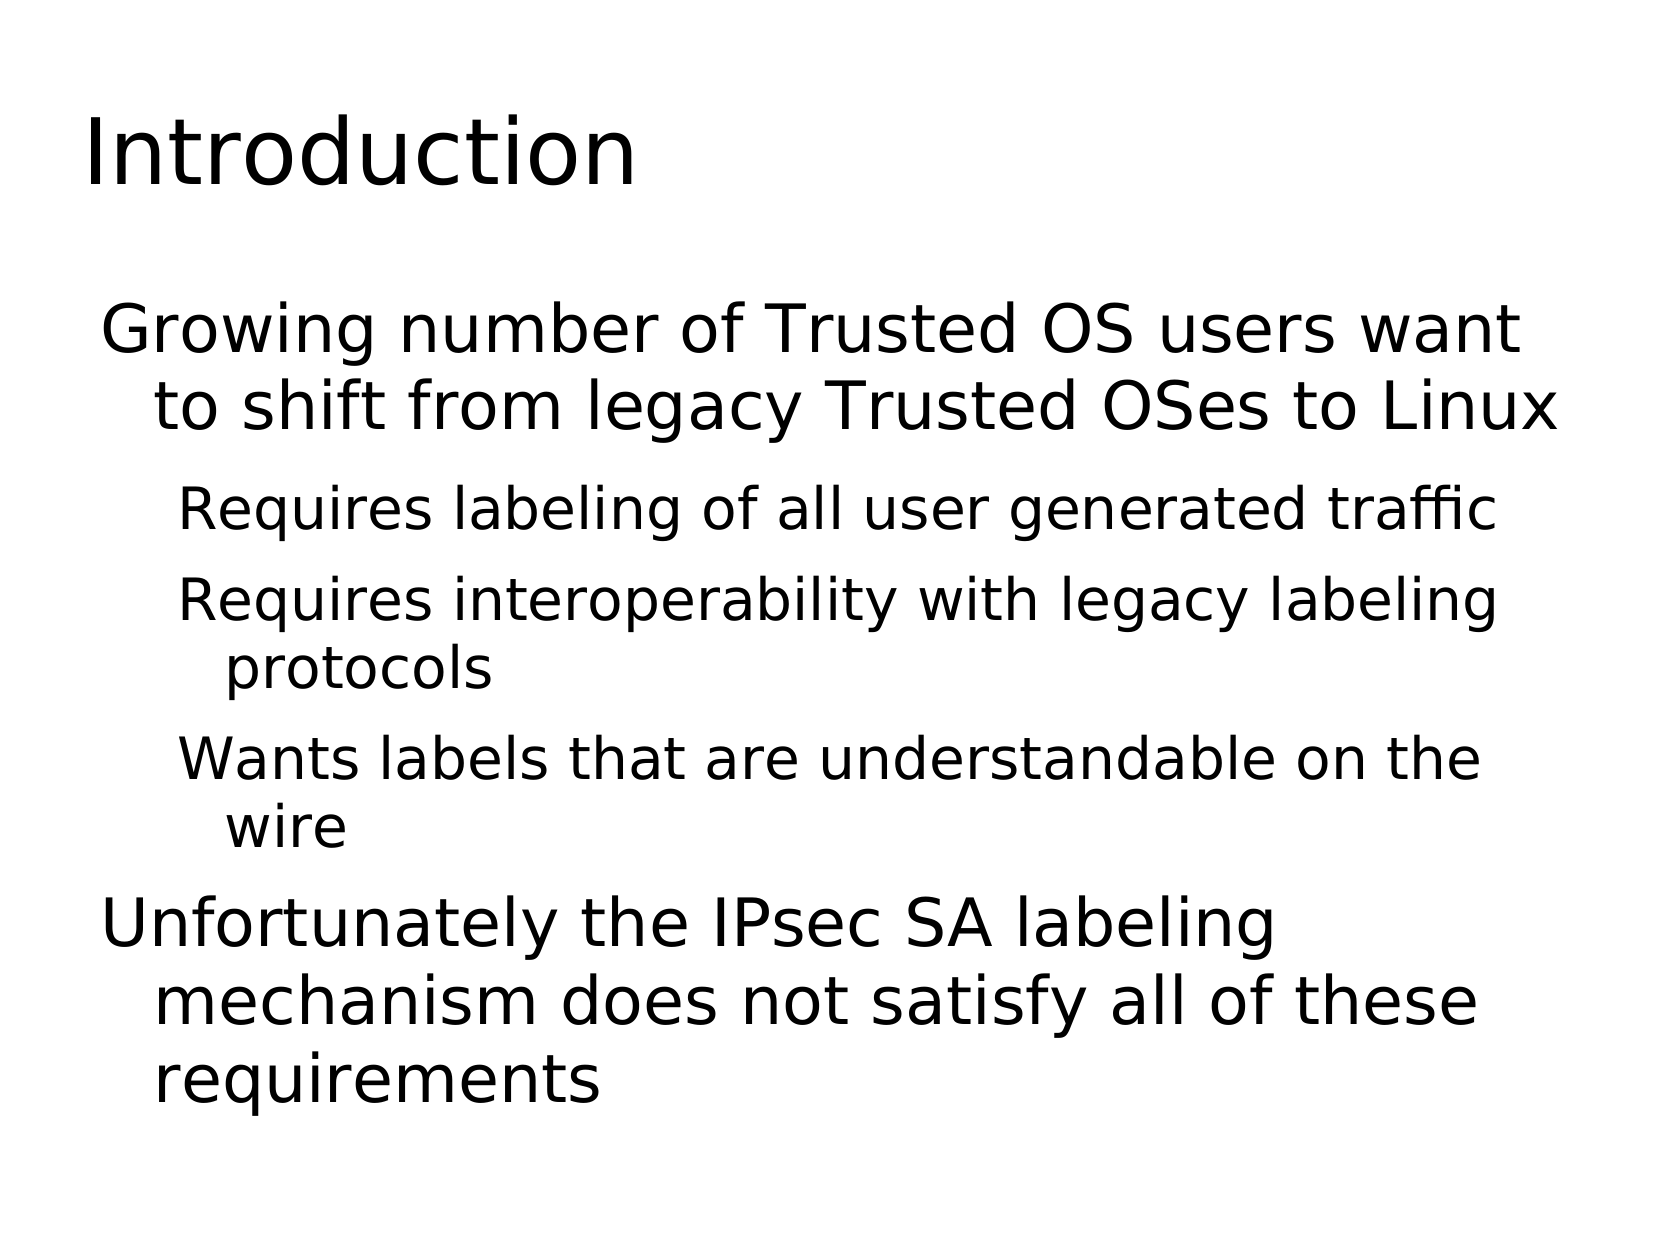

# Introduction
Growing number of Trusted OS users want to shift from legacy Trusted OSes to Linux
Requires labeling of all user generated traffic
Requires interoperability with legacy labeling protocols
Wants labels that are understandable on the wire
Unfortunately the IPsec SA labeling mechanism does not satisfy all of these requirements